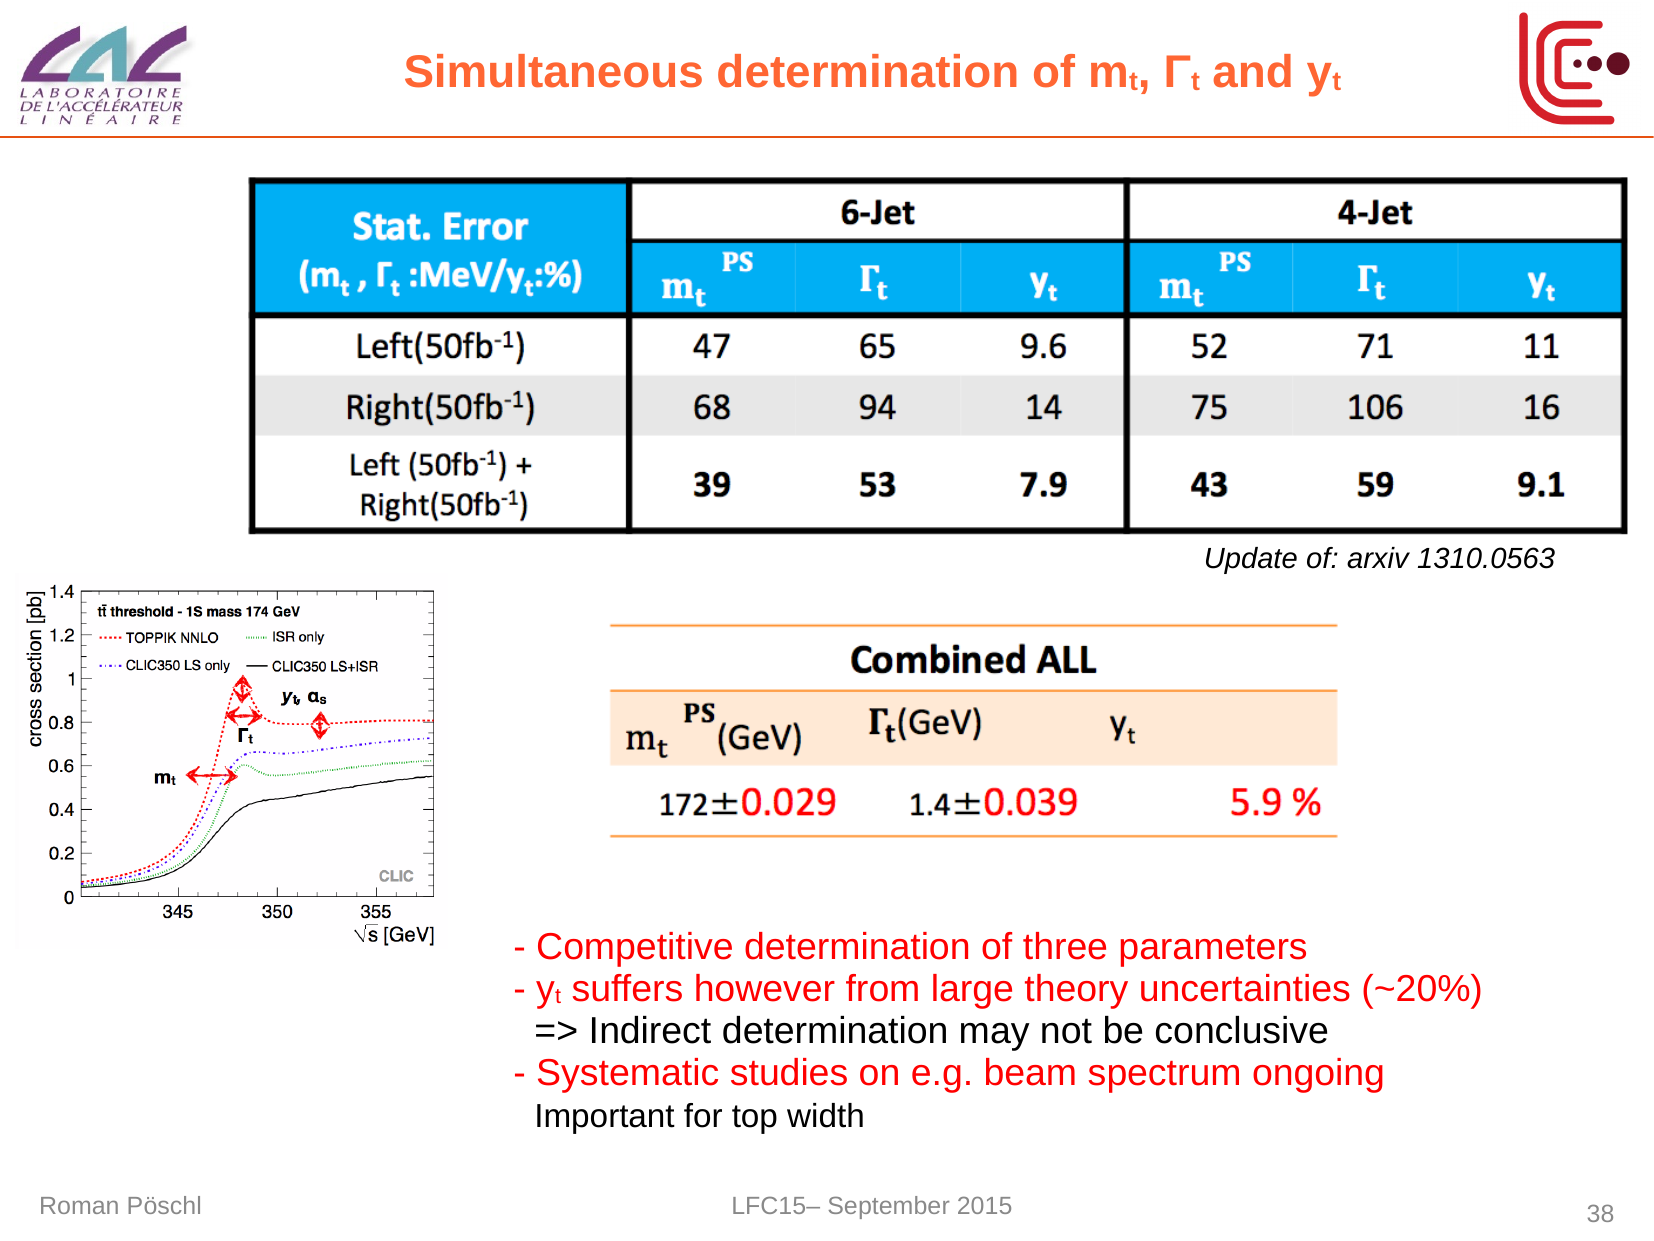

# Simultaneous determination of mt, Γt and yt
Update of: arxiv 1310.0563
- Competitive determination of three parameters
- yt suffers however from large theory uncertainties (~20%)
 => Indirect determination may not be conclusive
- Systematic studies on e.g. beam spectrum ongoing
 Important for top width